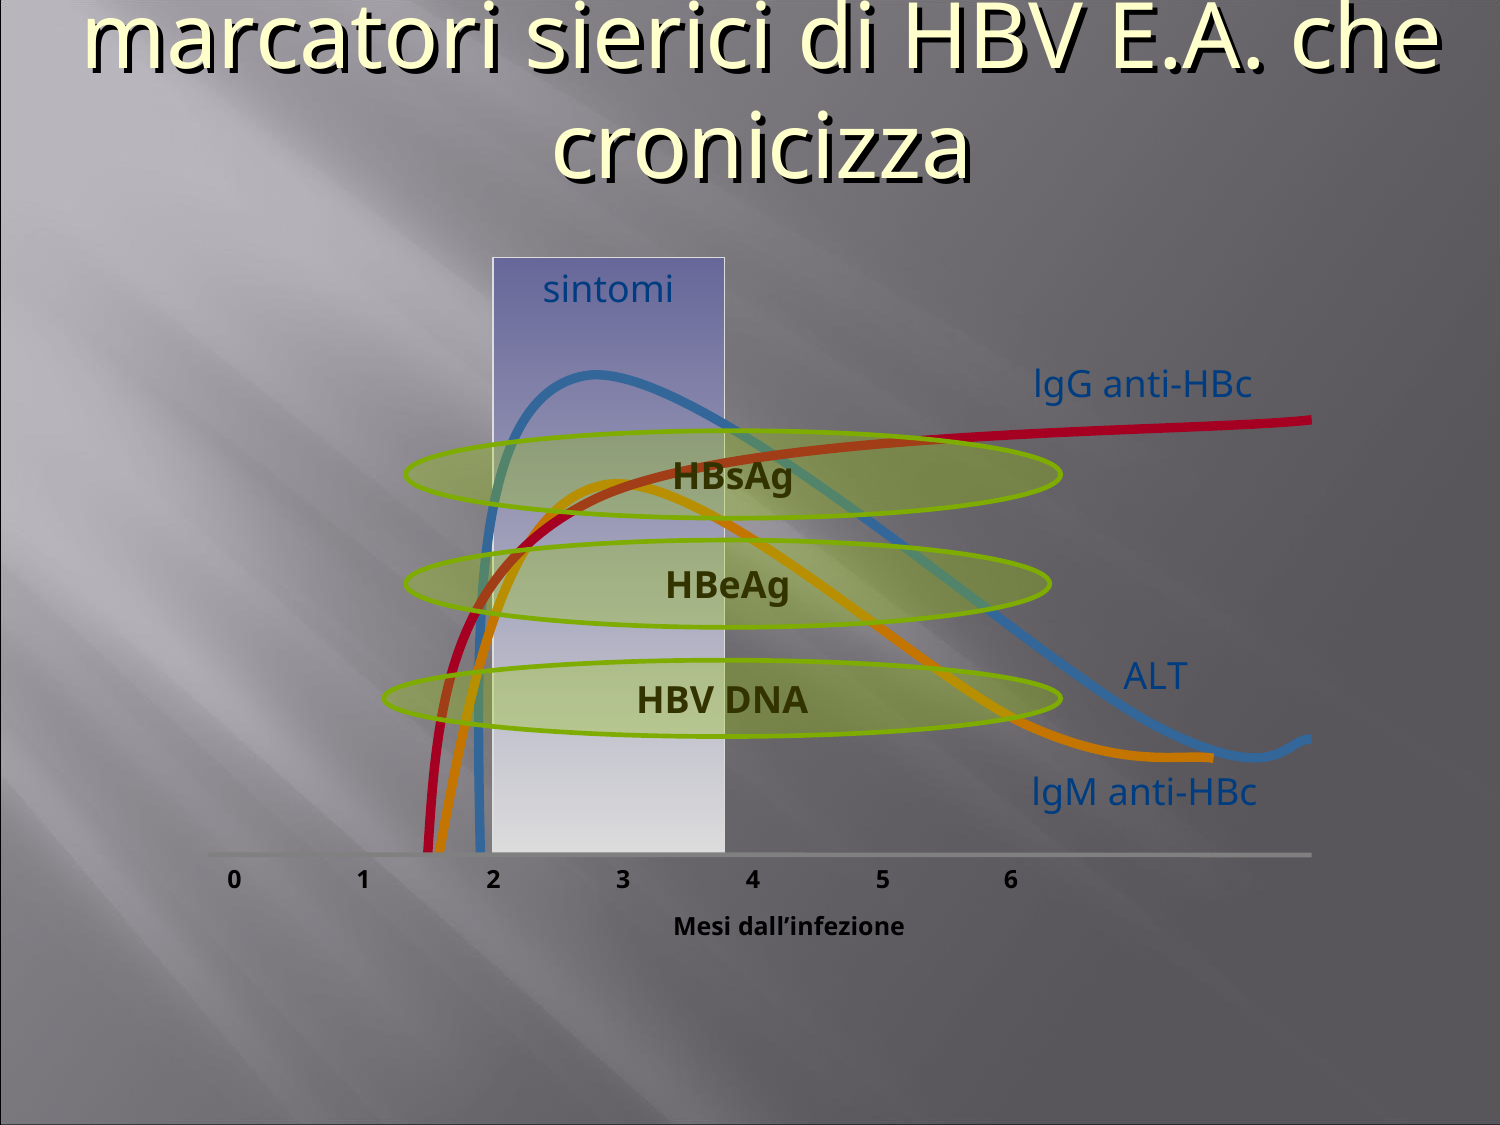

marcatori sierici di HBV E.A. che cronicizza
sintomi
lgG anti-HBc
HBsAg
HBeAg
ALT
HBV DNA
lgM anti-HBc
0
1
2
3
4
5
6
Mesi dall’infezione